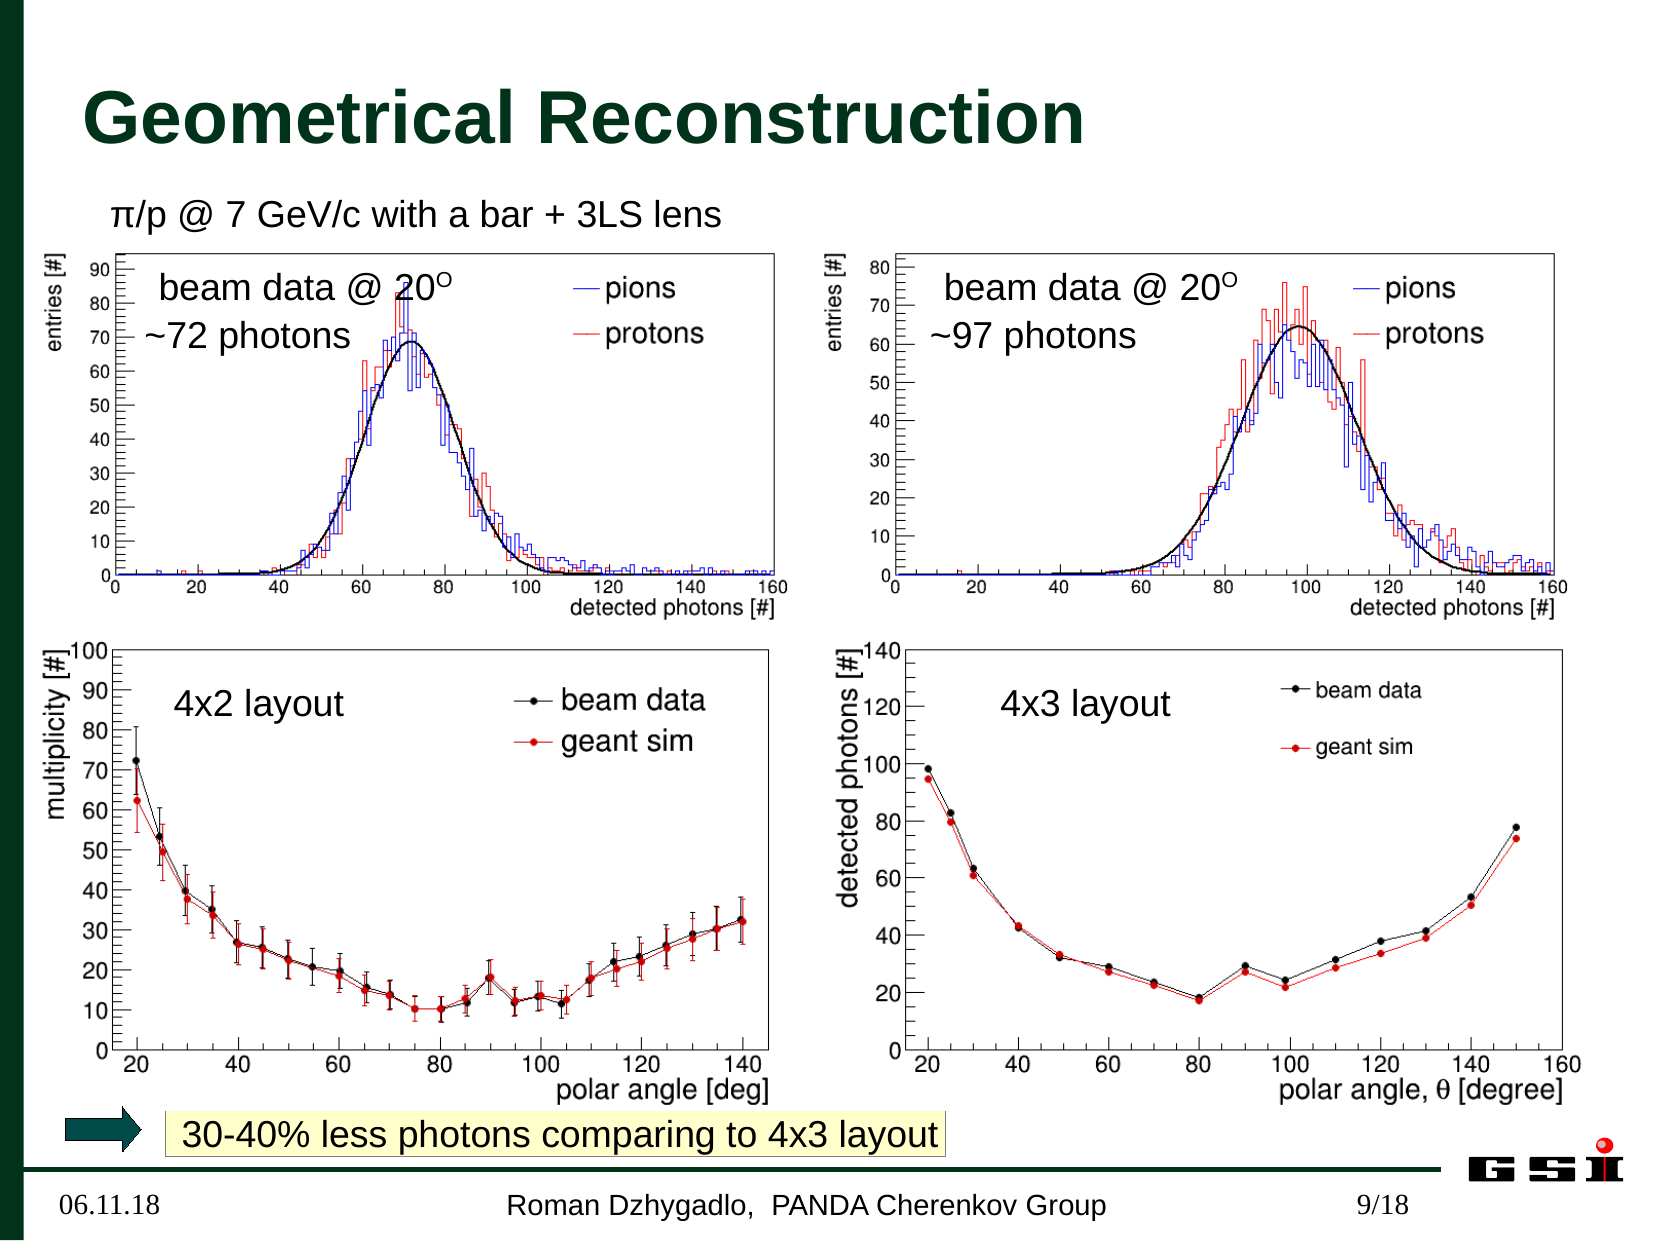

# Geometrical Reconstruction
π/p @ 7 GeV/c with a bar + 3LS lens
beam data @ 20O
beam data @ 20O
~72 photons
~97 photons
protons
4x2 layout
4x3 layout
30-40% less photons comparing to 4x3 layout
06.11.18
Roman Dzhygadlo, PANDA Cherenkov Group
9